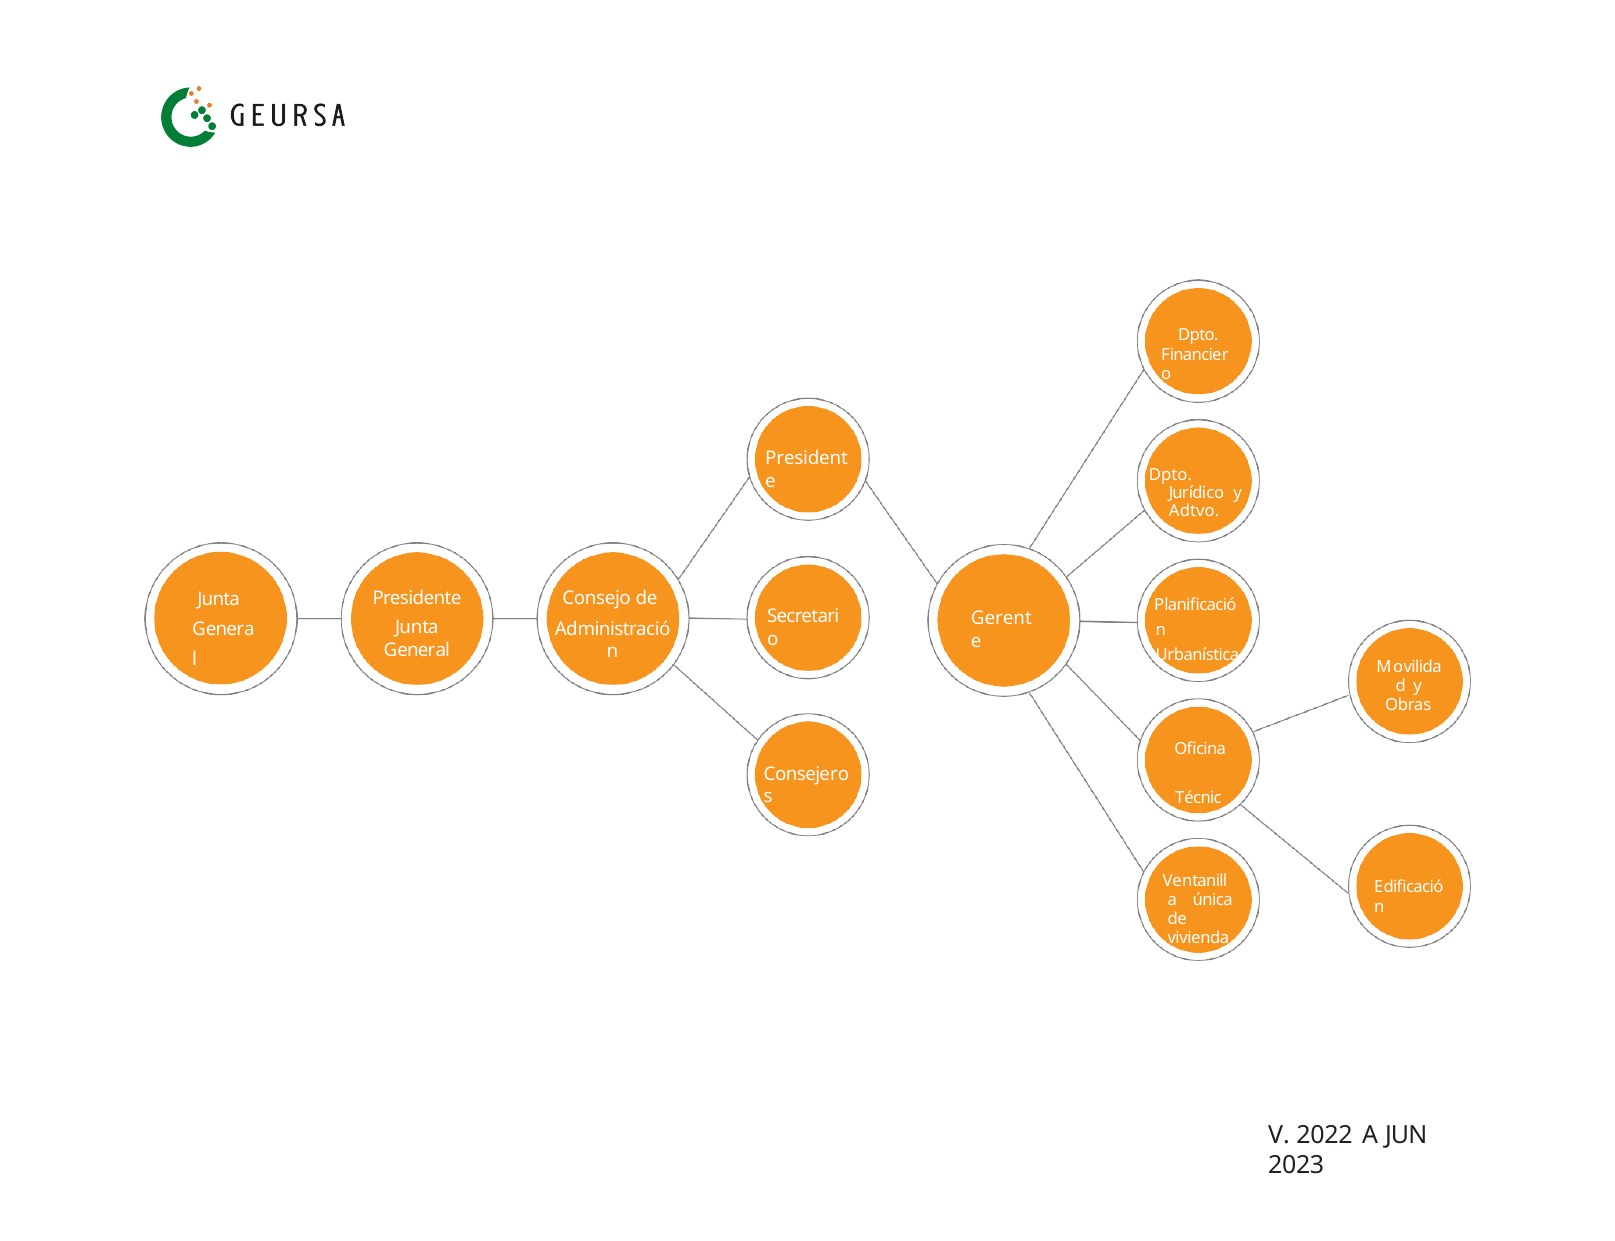

Dpto. Financiero
Presidente
Dpto. Jurídico y Adtvo.
Consejo de
Administración
Junta General
Presidente
Junta General
Planificación Urbanística
Secretario
Gerente
Movilidad y
Obras
Oficina Técnica
Consejeros
Ventanilla única de vivienda
Edificación
V. 2022 A JUN 2023